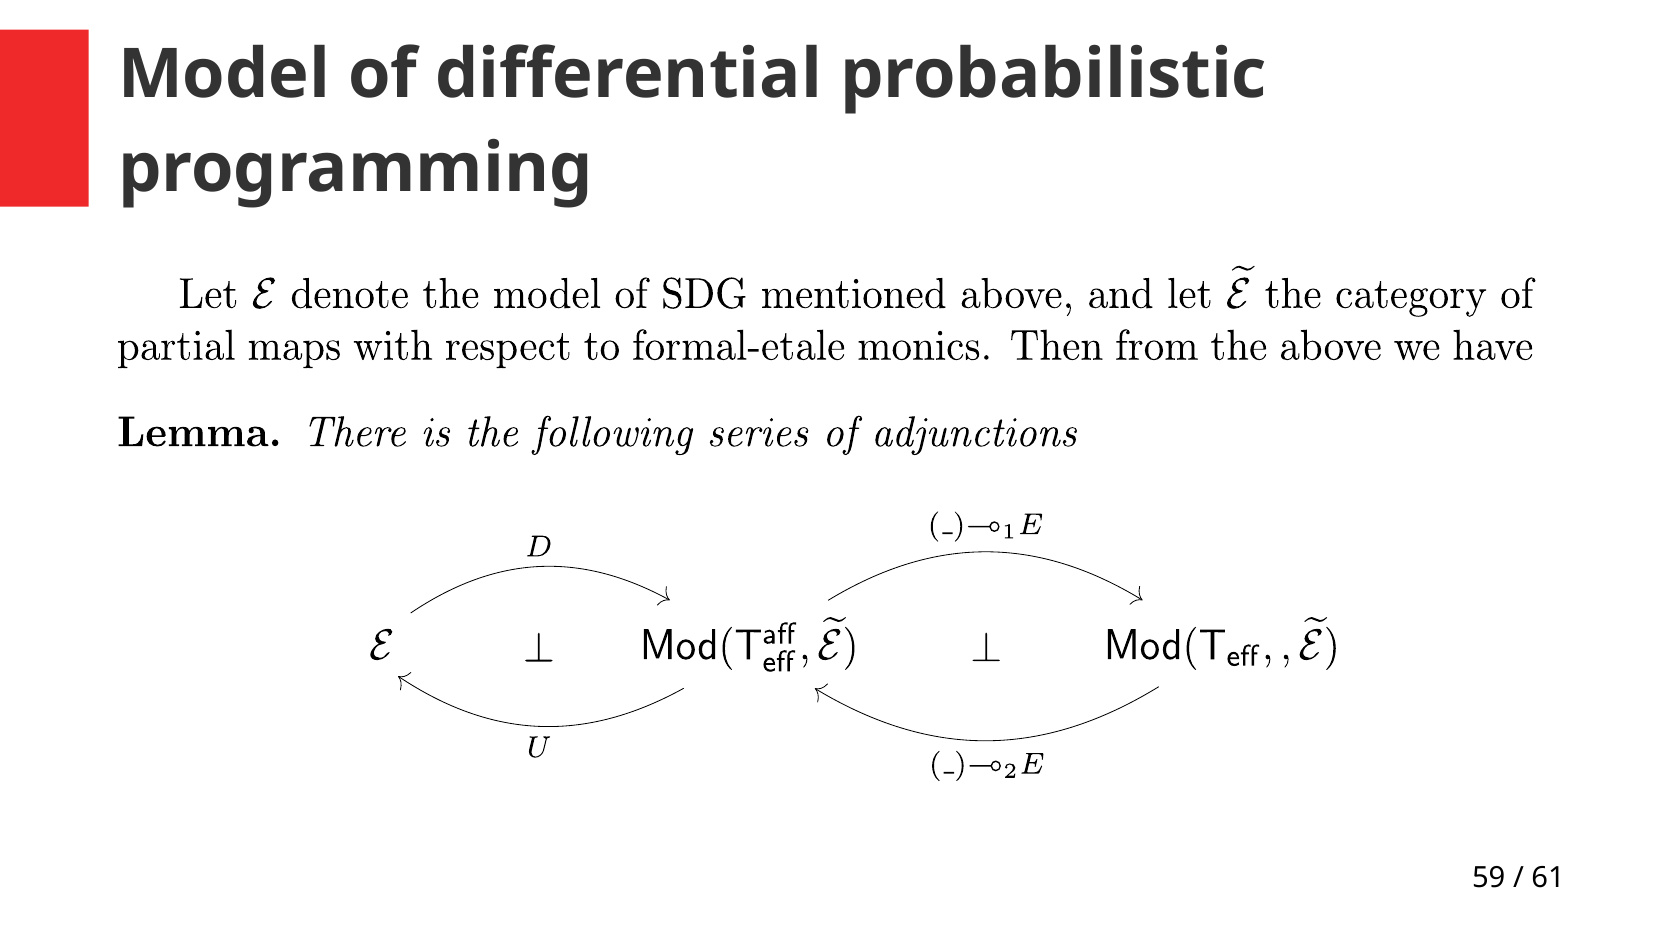

# Model of differential probabilistic programming
59